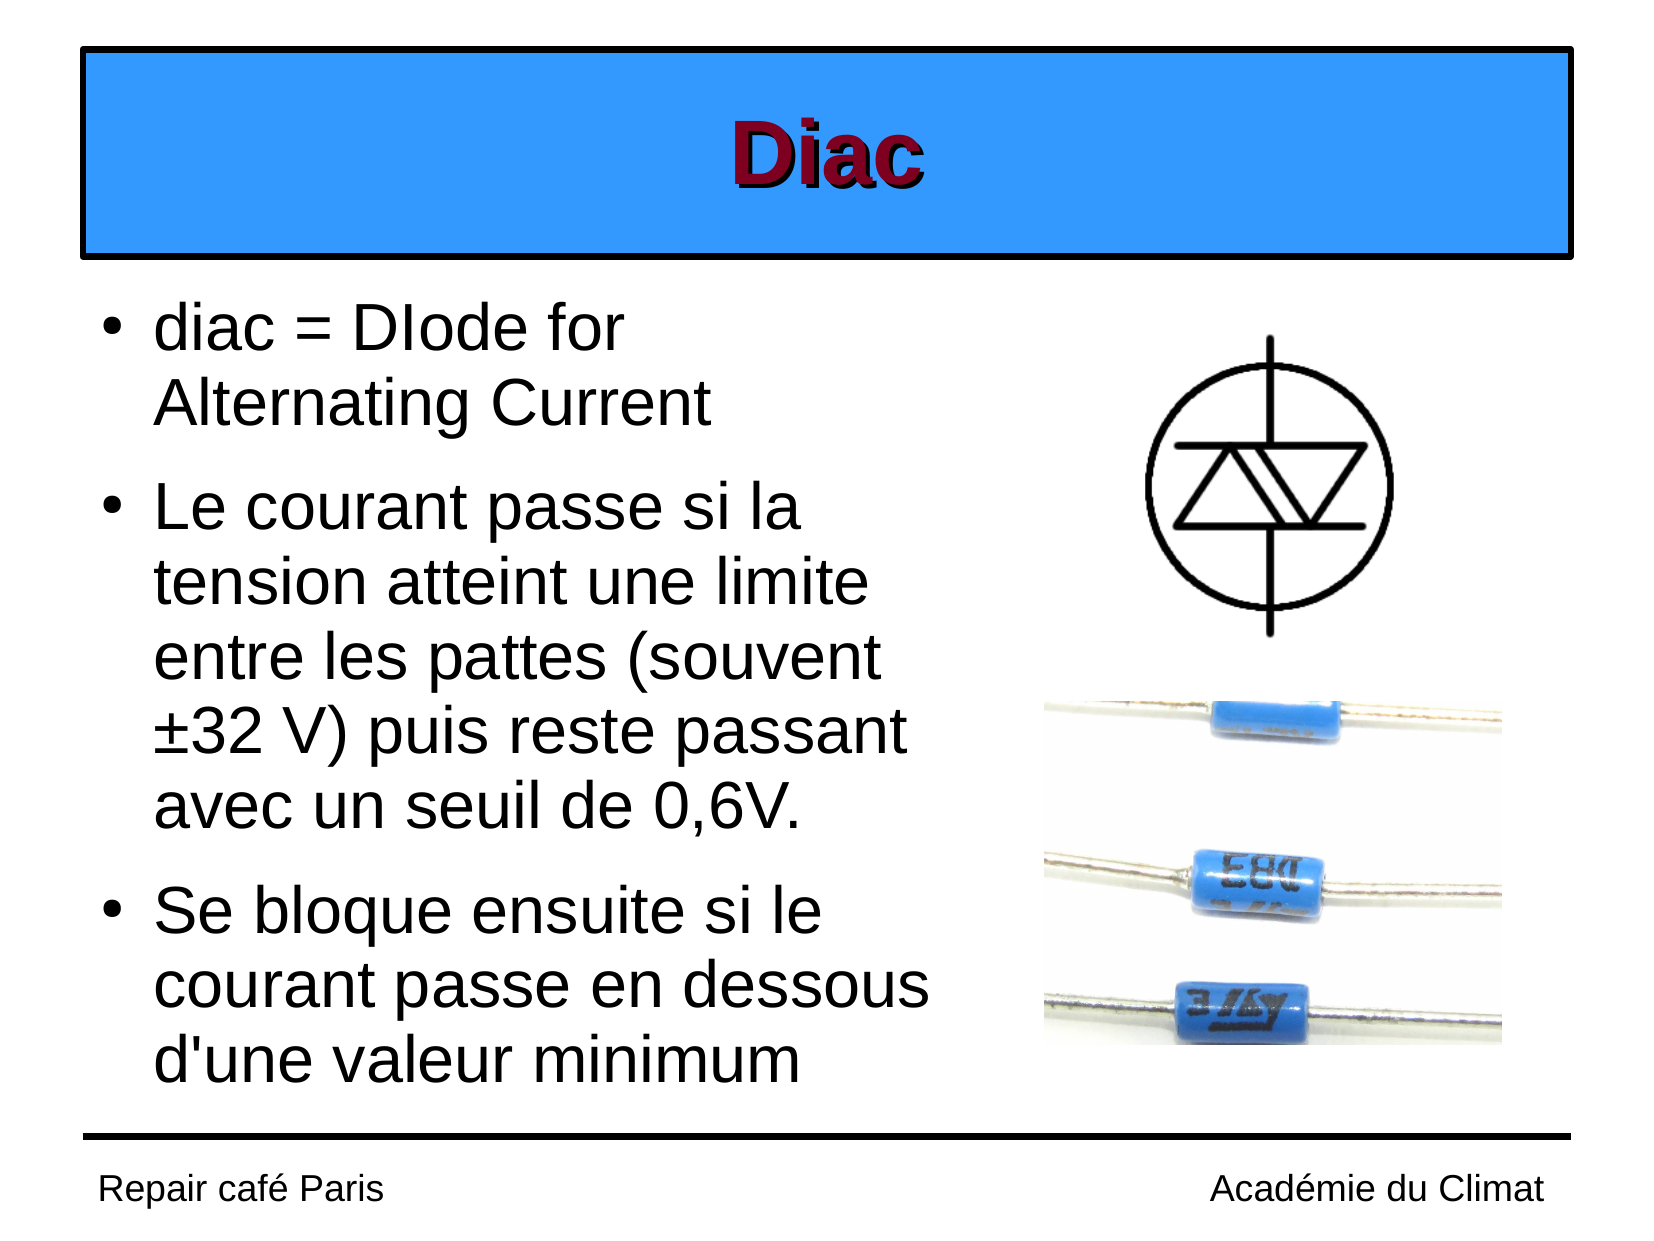

# Diac
diac = DIode for Alternating Current
Le courant passe si la tension atteint une limite entre les pattes (souvent ±32 V) puis reste passant avec un seuil de 0,6V.
Se bloque ensuite si le courant passe en dessous d'une valeur minimum
Repair café Paris	Académie du Climat